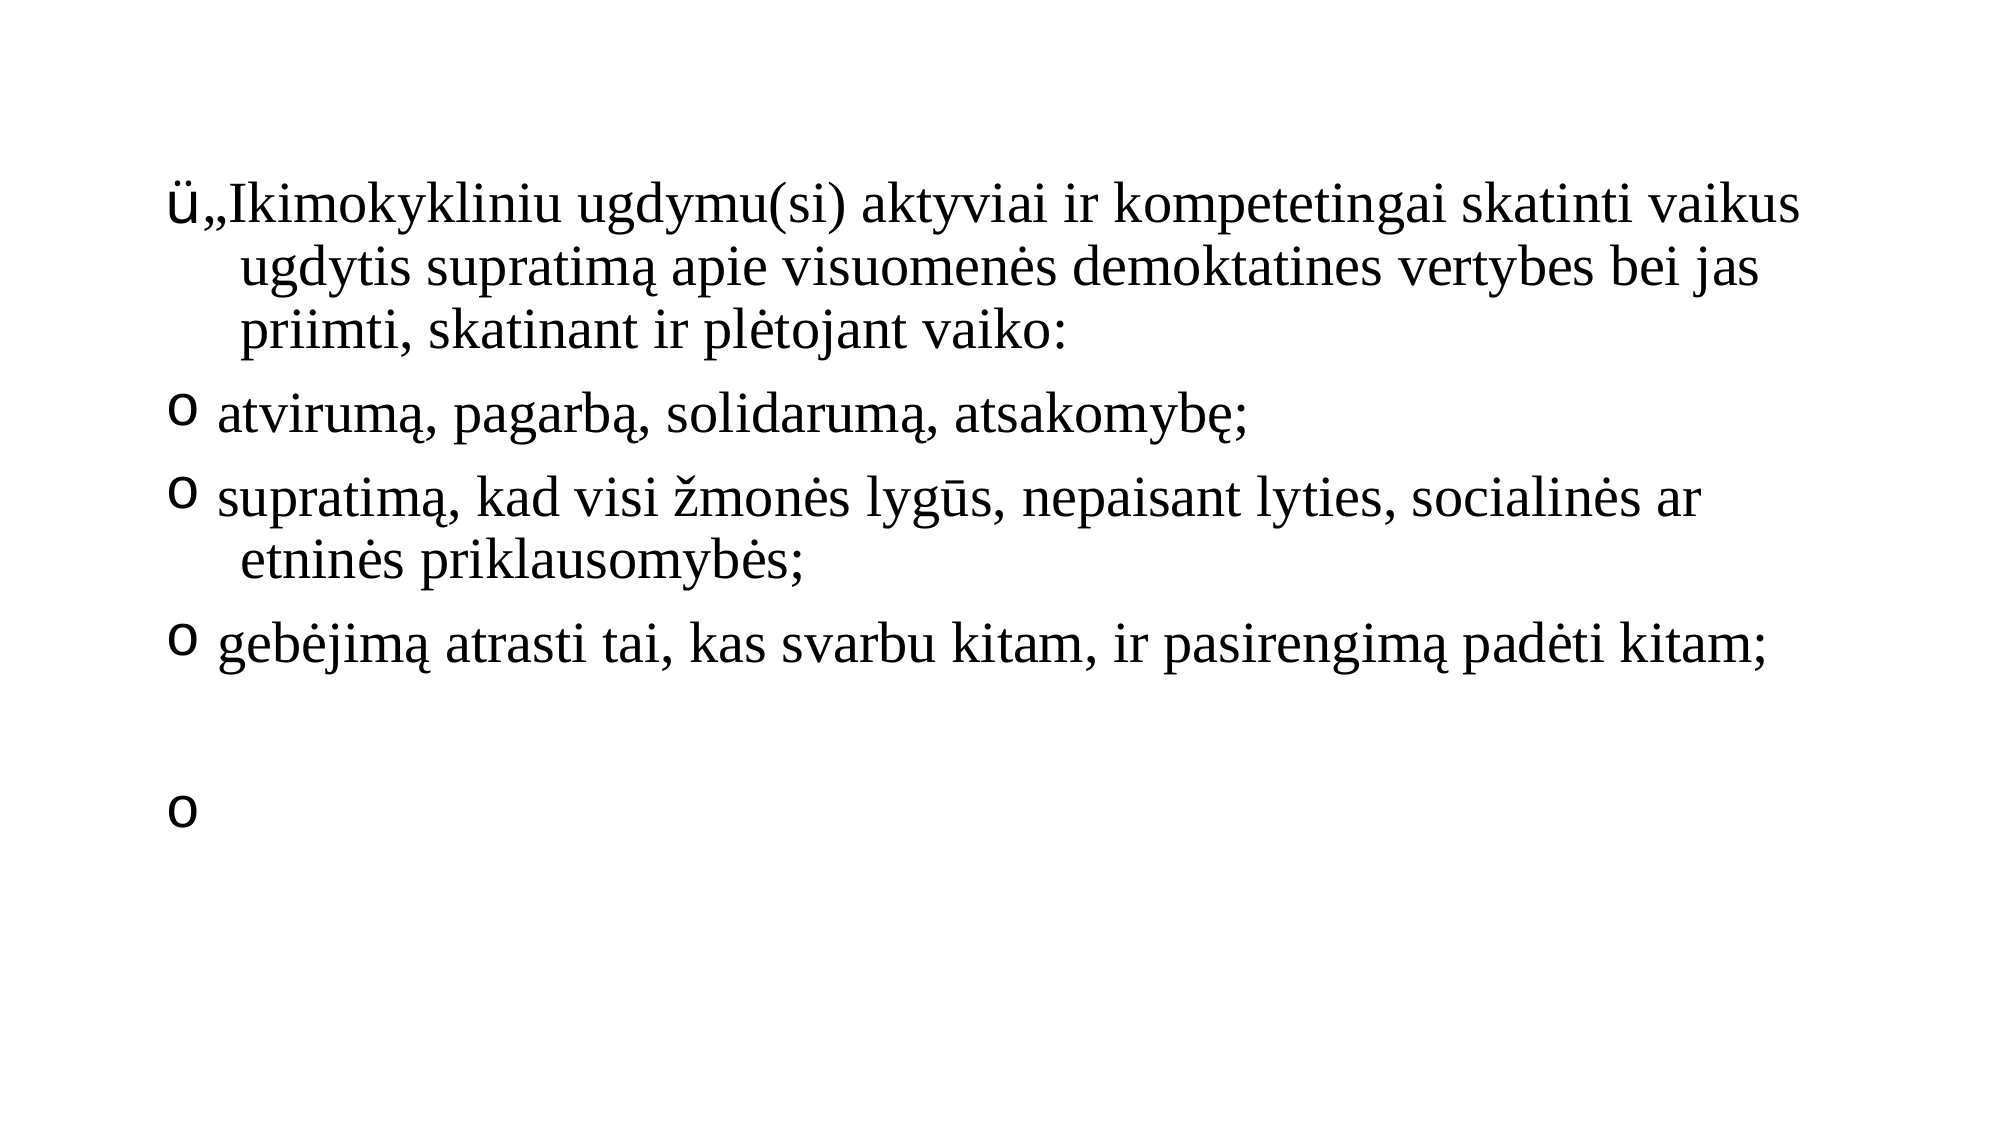

# „Ikimokykliniu ugdymu(si) aktyviai ir kompetetingai skatinti vaikus ugdytis supratimą apie visuomenės demoktatines vertybes bei jas priimti, skatinant ir plėtojant vaiko:
 atvirumą, pagarbą, solidarumą, atsakomybę;
 supratimą, kad visi žmonės lygūs, nepaisant lyties, socialinės ar etninės priklausomybės;
 gebėjimą atrasti tai, kas svarbu kitam, ir pasirengimą padėti kitam;